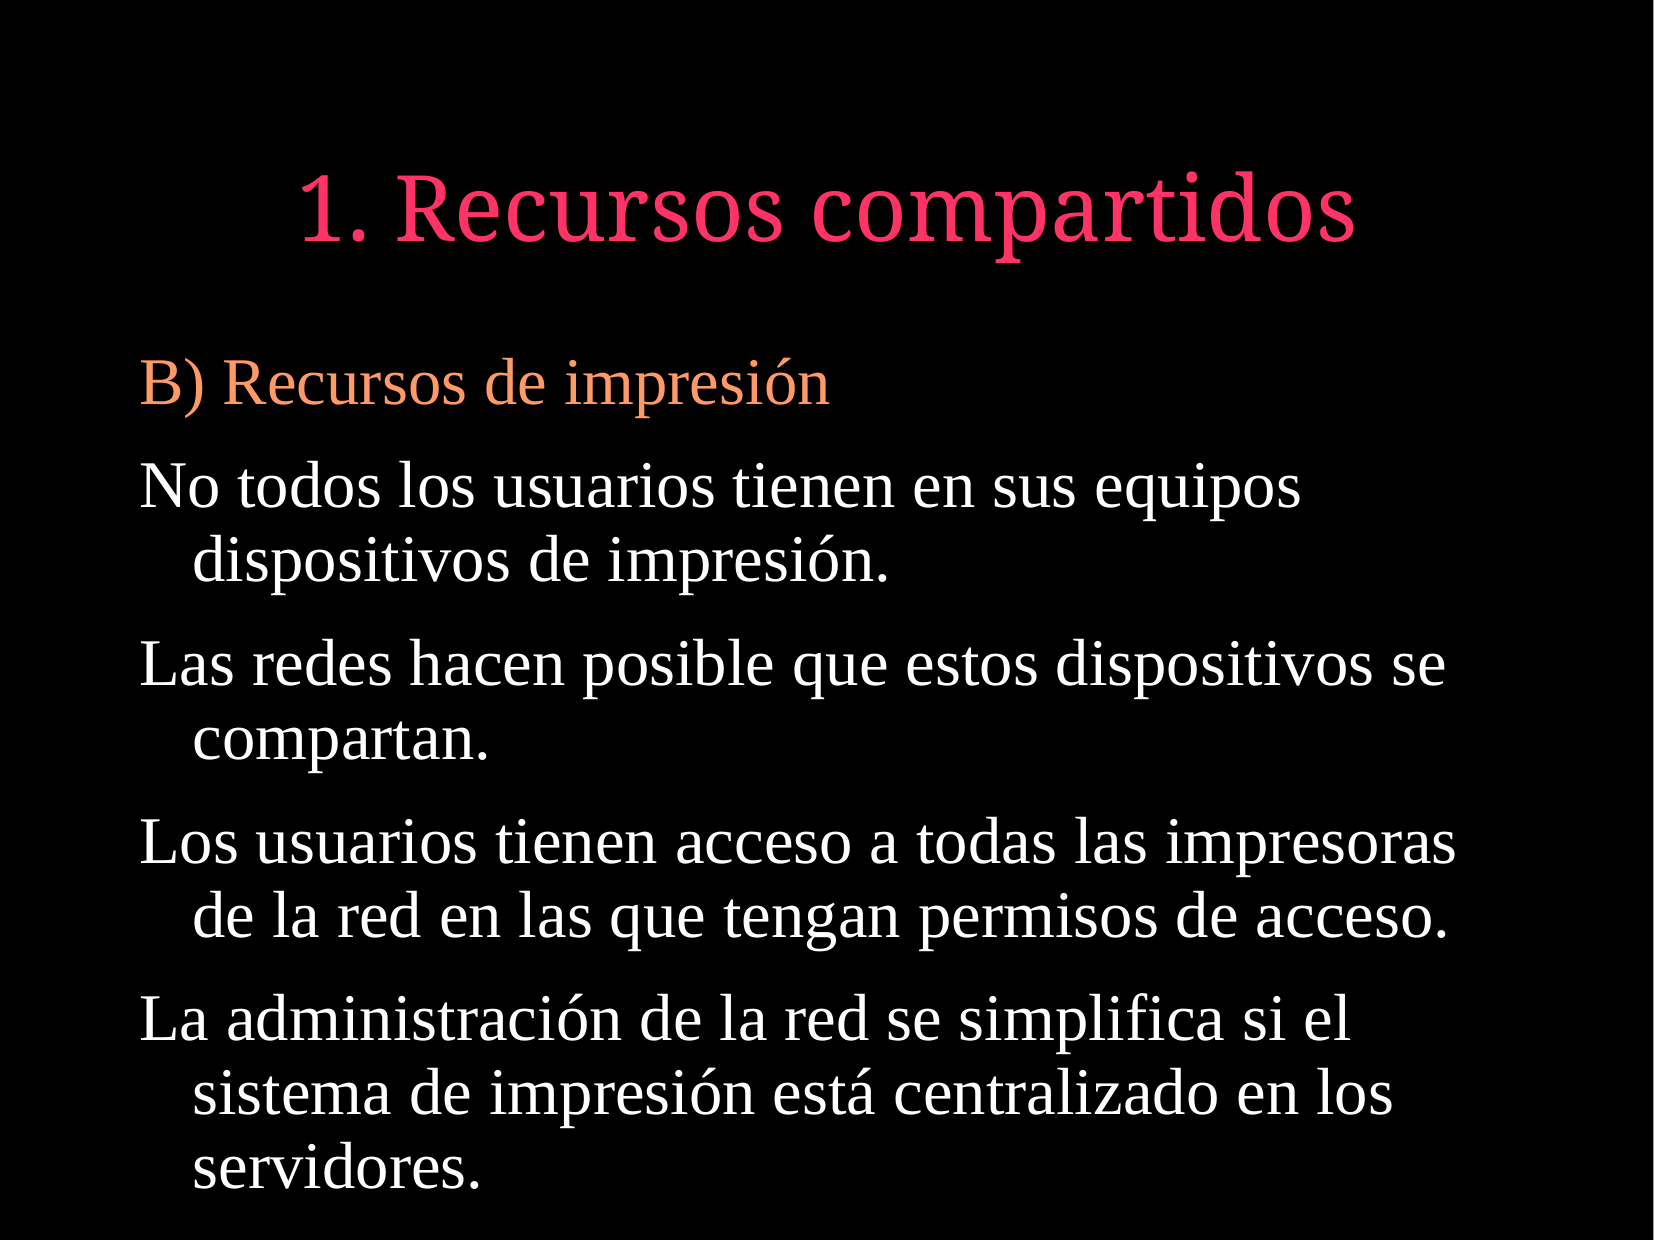

# 1. Recursos compartidos
B) Recursos de impresión
No todos los usuarios tienen en sus equipos dispositivos de impresión.
Las redes hacen posible que estos dispositivos se compartan.
Los usuarios tienen acceso a todas las impresoras de la red en las que tengan permisos de acceso.
La administración de la red se simplifica si el sistema de impresión está centralizado en los servidores.